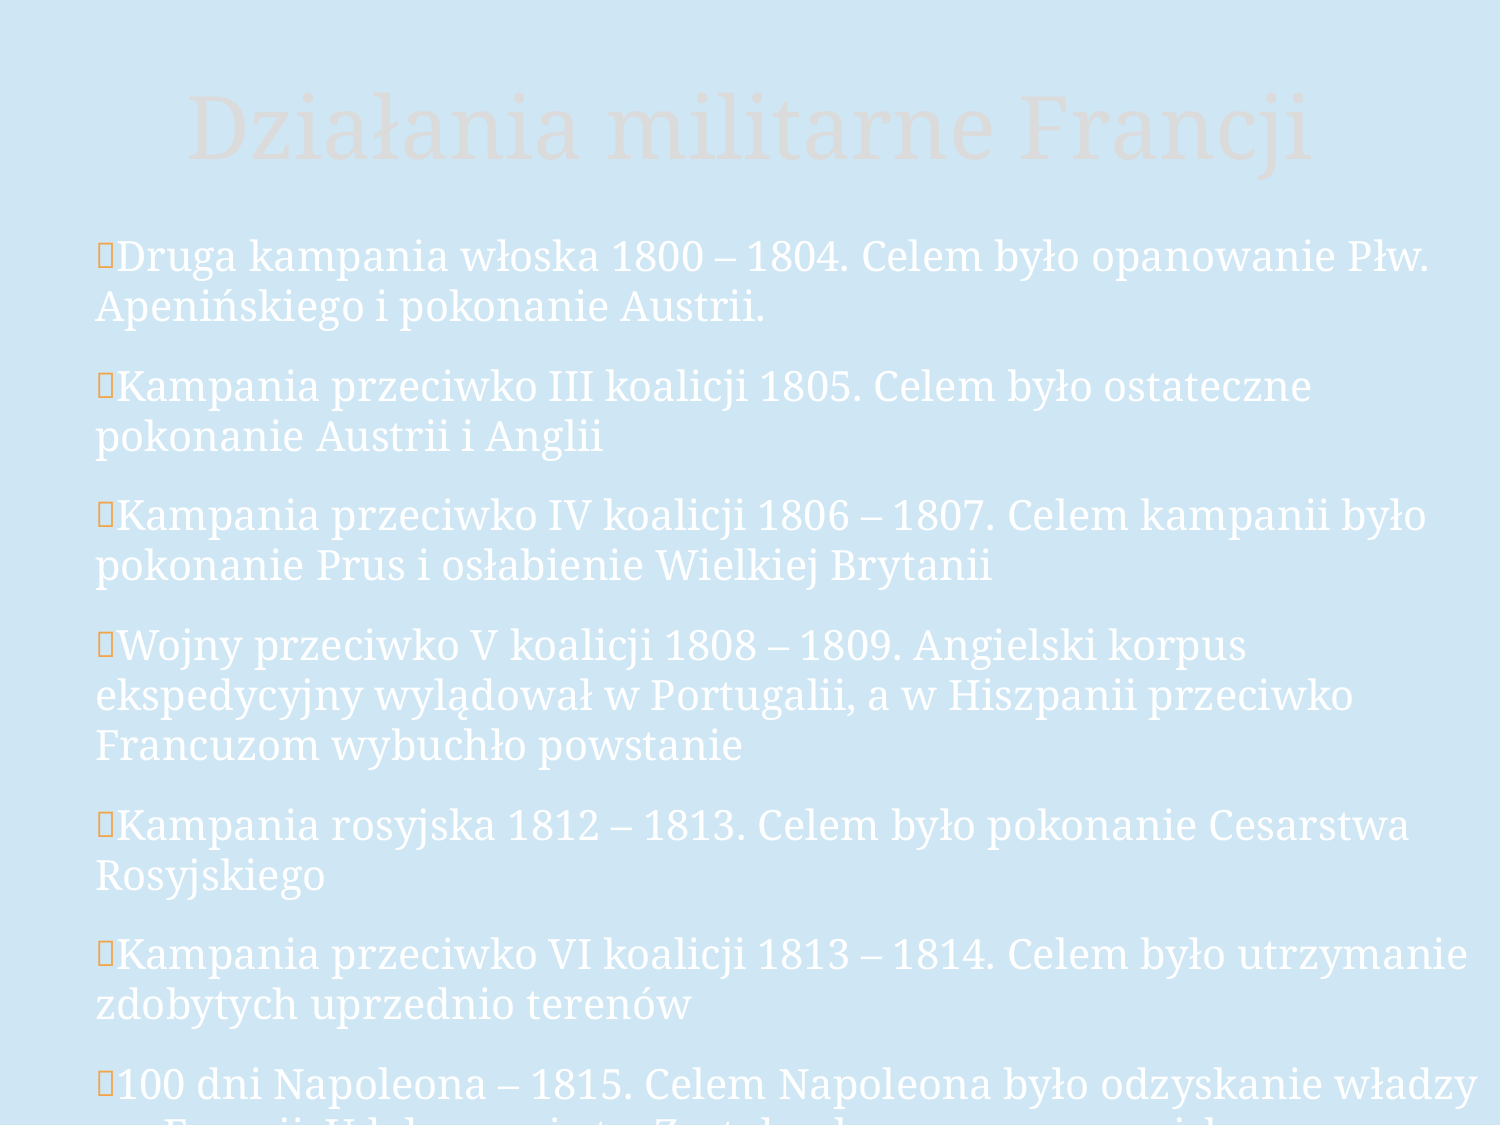

Działania militarne Francji
# Druga kampania włoska 1800 – 1804. Celem było opanowanie Płw. Apenińskiego i pokonanie Austrii.
Kampania przeciwko III koalicji 1805. Celem było ostateczne pokonanie Austrii i Anglii
Kampania przeciwko IV koalicji 1806 – 1807. Celem kampanii było pokonanie Prus i osłabienie Wielkiej Brytanii
Wojny przeciwko V koalicji 1808 – 1809. Angielski korpus ekspedycyjny wylądował w Portugalii, a w Hiszpanii przeciwko Francuzom wybuchło powstanie
Kampania rosyjska 1812 – 1813. Celem było pokonanie Cesarstwa Rosyjskiego
Kampania przeciwko VI koalicji 1813 – 1814. Celem było utrzymanie zdobytych uprzednio terenów
100 dni Napoleona – 1815. Celem Napoleona było odzyskanie władzy we Francji. Udało mu się to. Został pokonany przez wojska ang. – prus. w bitwie pod Waterloo. Abdykował i został zesłany na Wyspę św. Heleny.